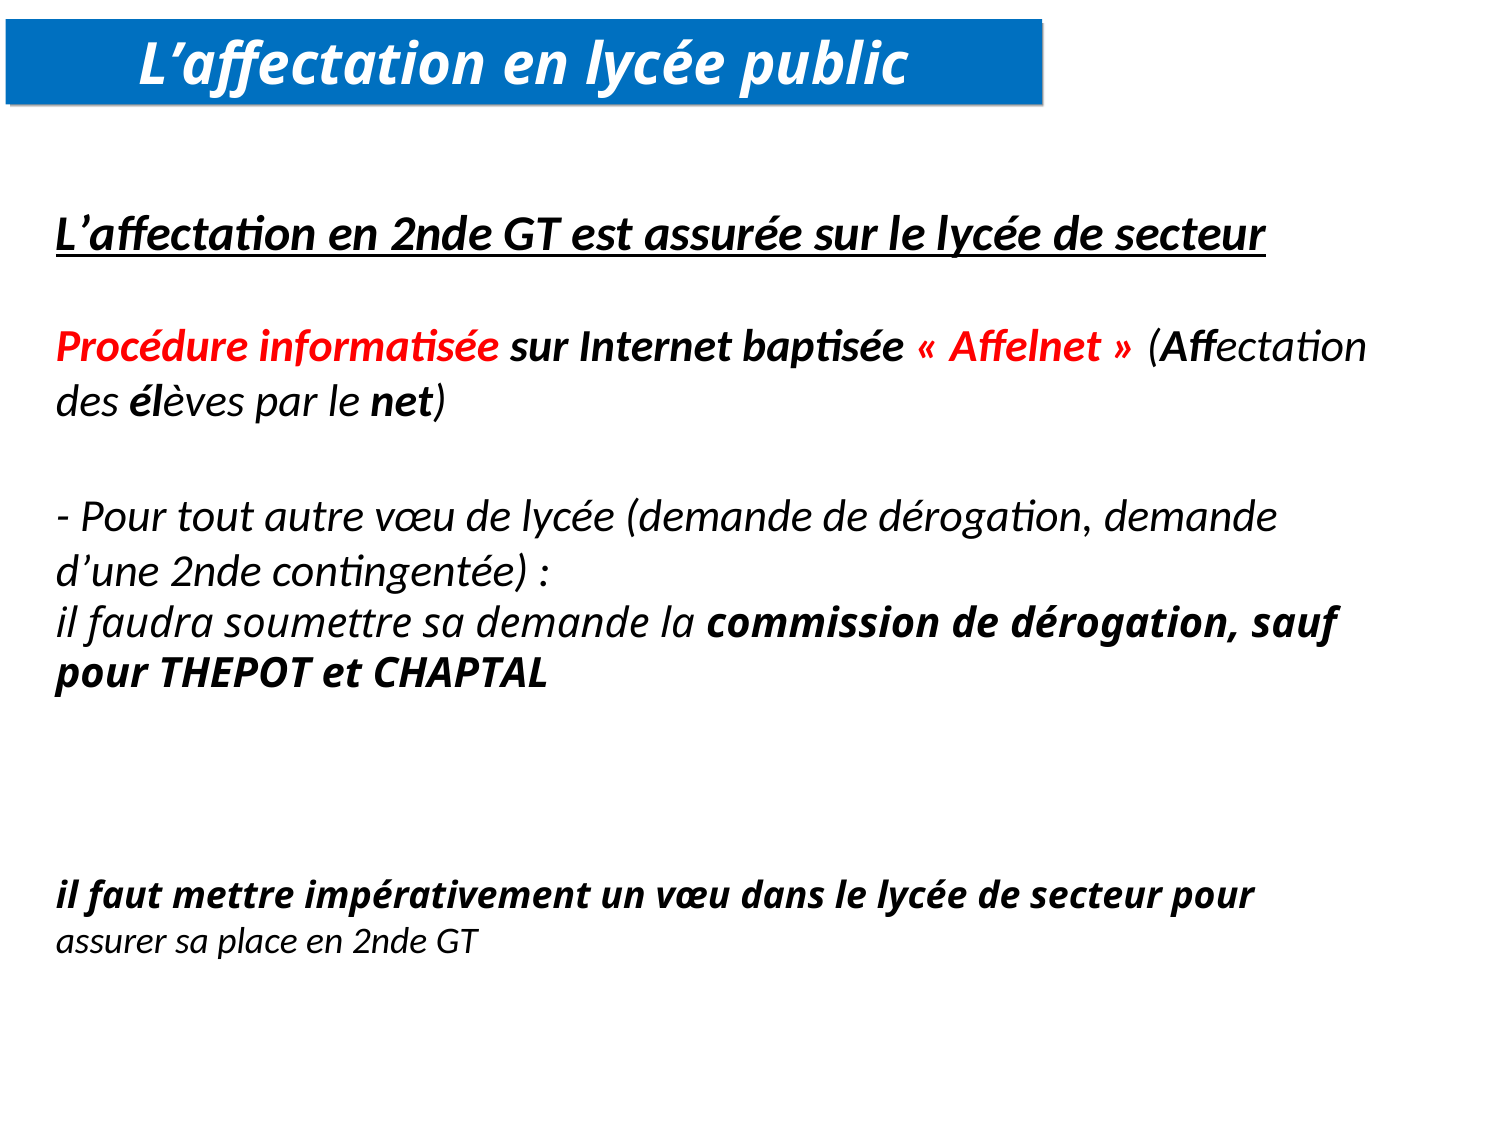

L’affectation en lycée public
L’affectation en 2nde GT est assurée sur le lycée de secteur
Procédure informatisée sur Internet baptisée « Affelnet » (Affectation des élèves par le net)
- Pour tout autre vœu de lycée (demande de dérogation, demande
d’une 2nde contingentée) :
il faudra soumettre sa demande la commission de dérogation, sauf pour THEPOT et CHAPTAL
il faut mettre impérativement un vœu dans le lycée de secteur pour
assurer sa place en 2nde GT